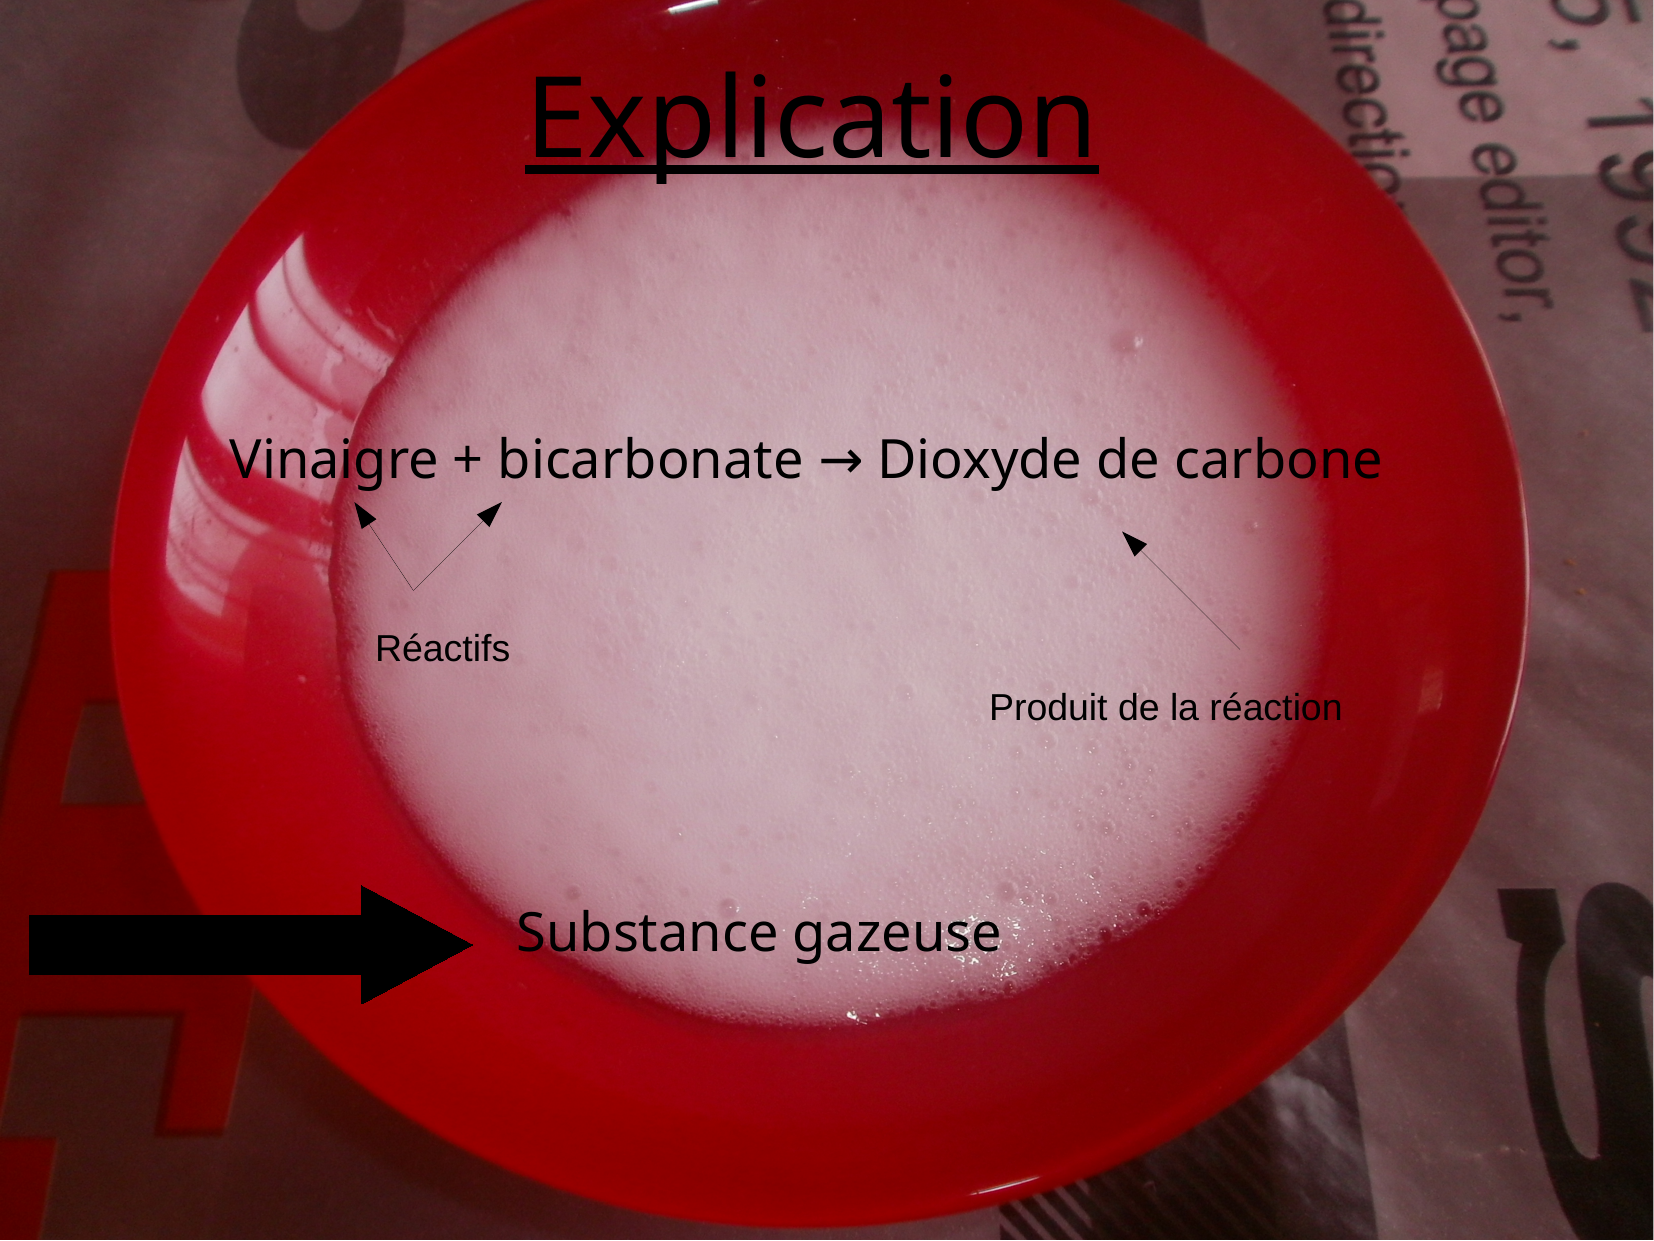

Explication
Vinaigre + bicarbonate → Dioxyde de carbone
Réactifs
Produit de la réaction
Substance gazeuse